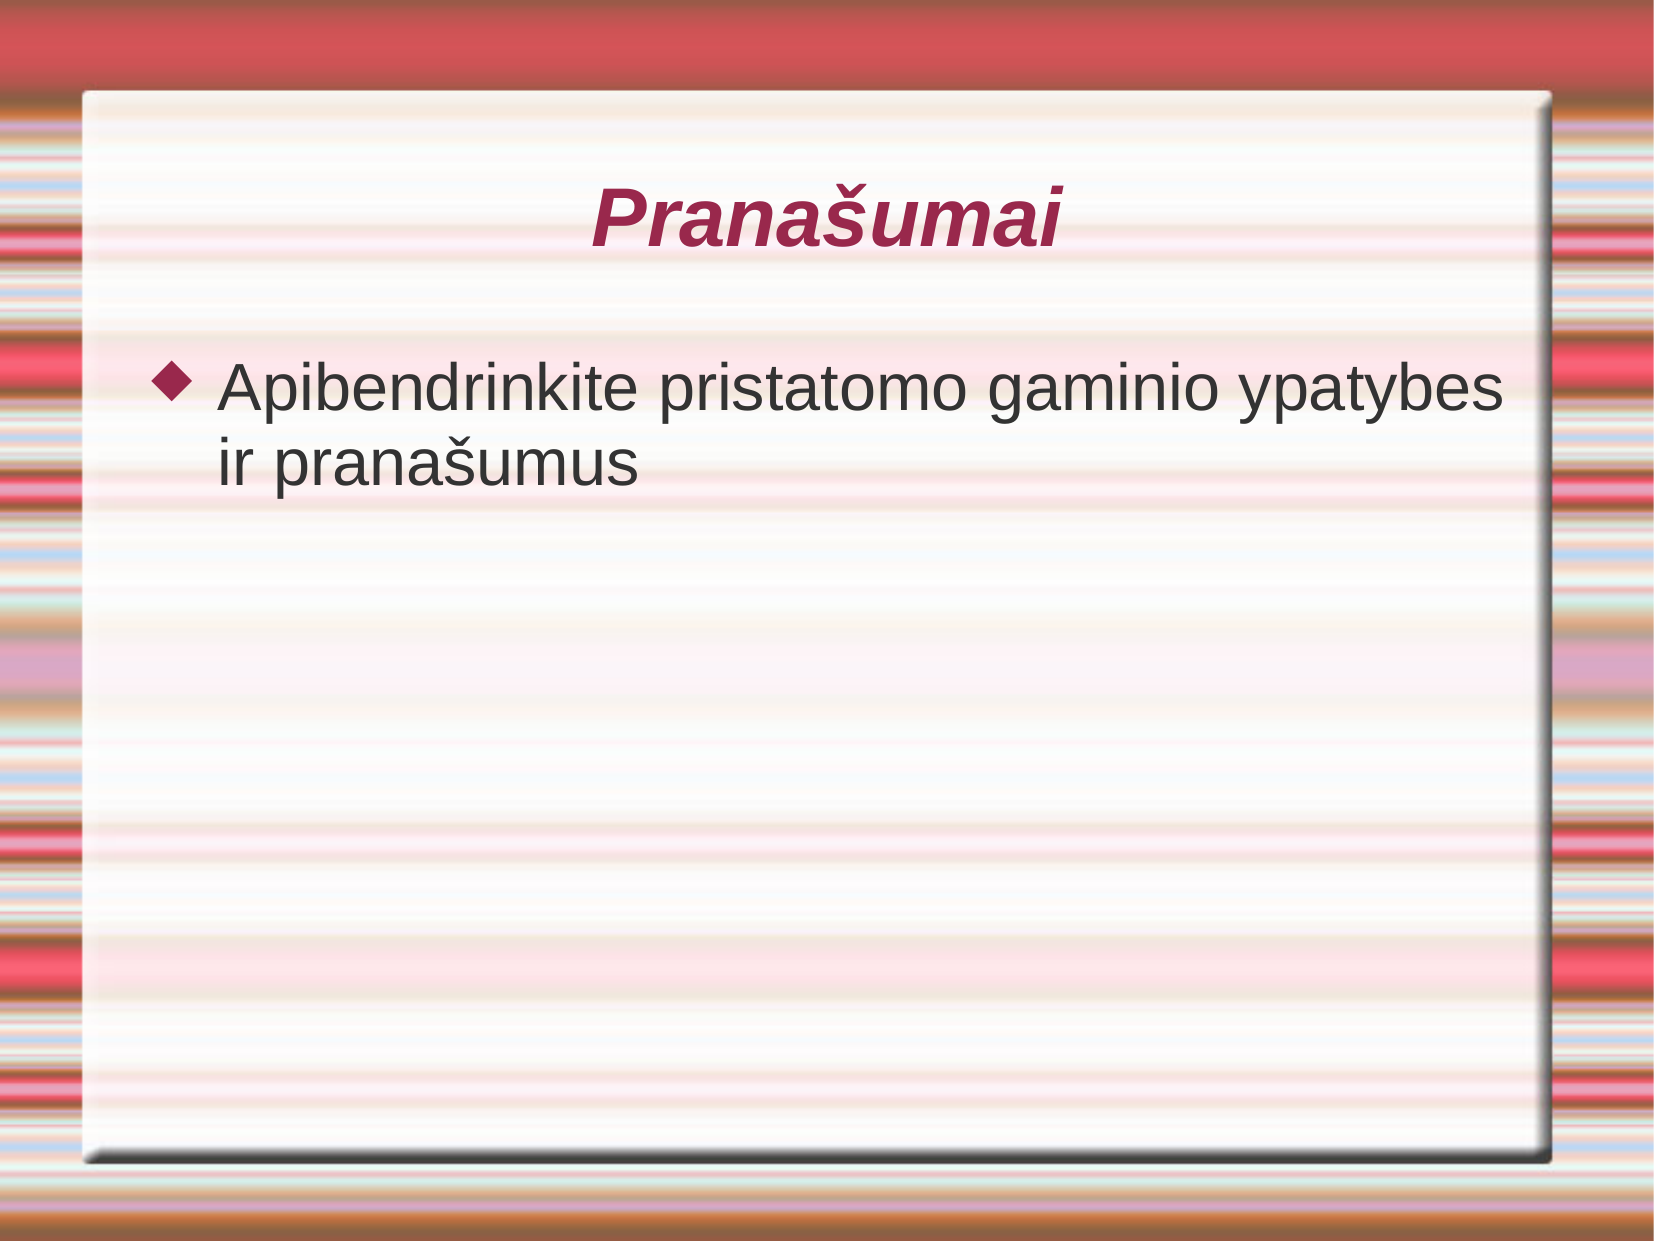

# Pranašumai
Apibendrinkite pristatomo gaminio ypatybes ir pranašumus